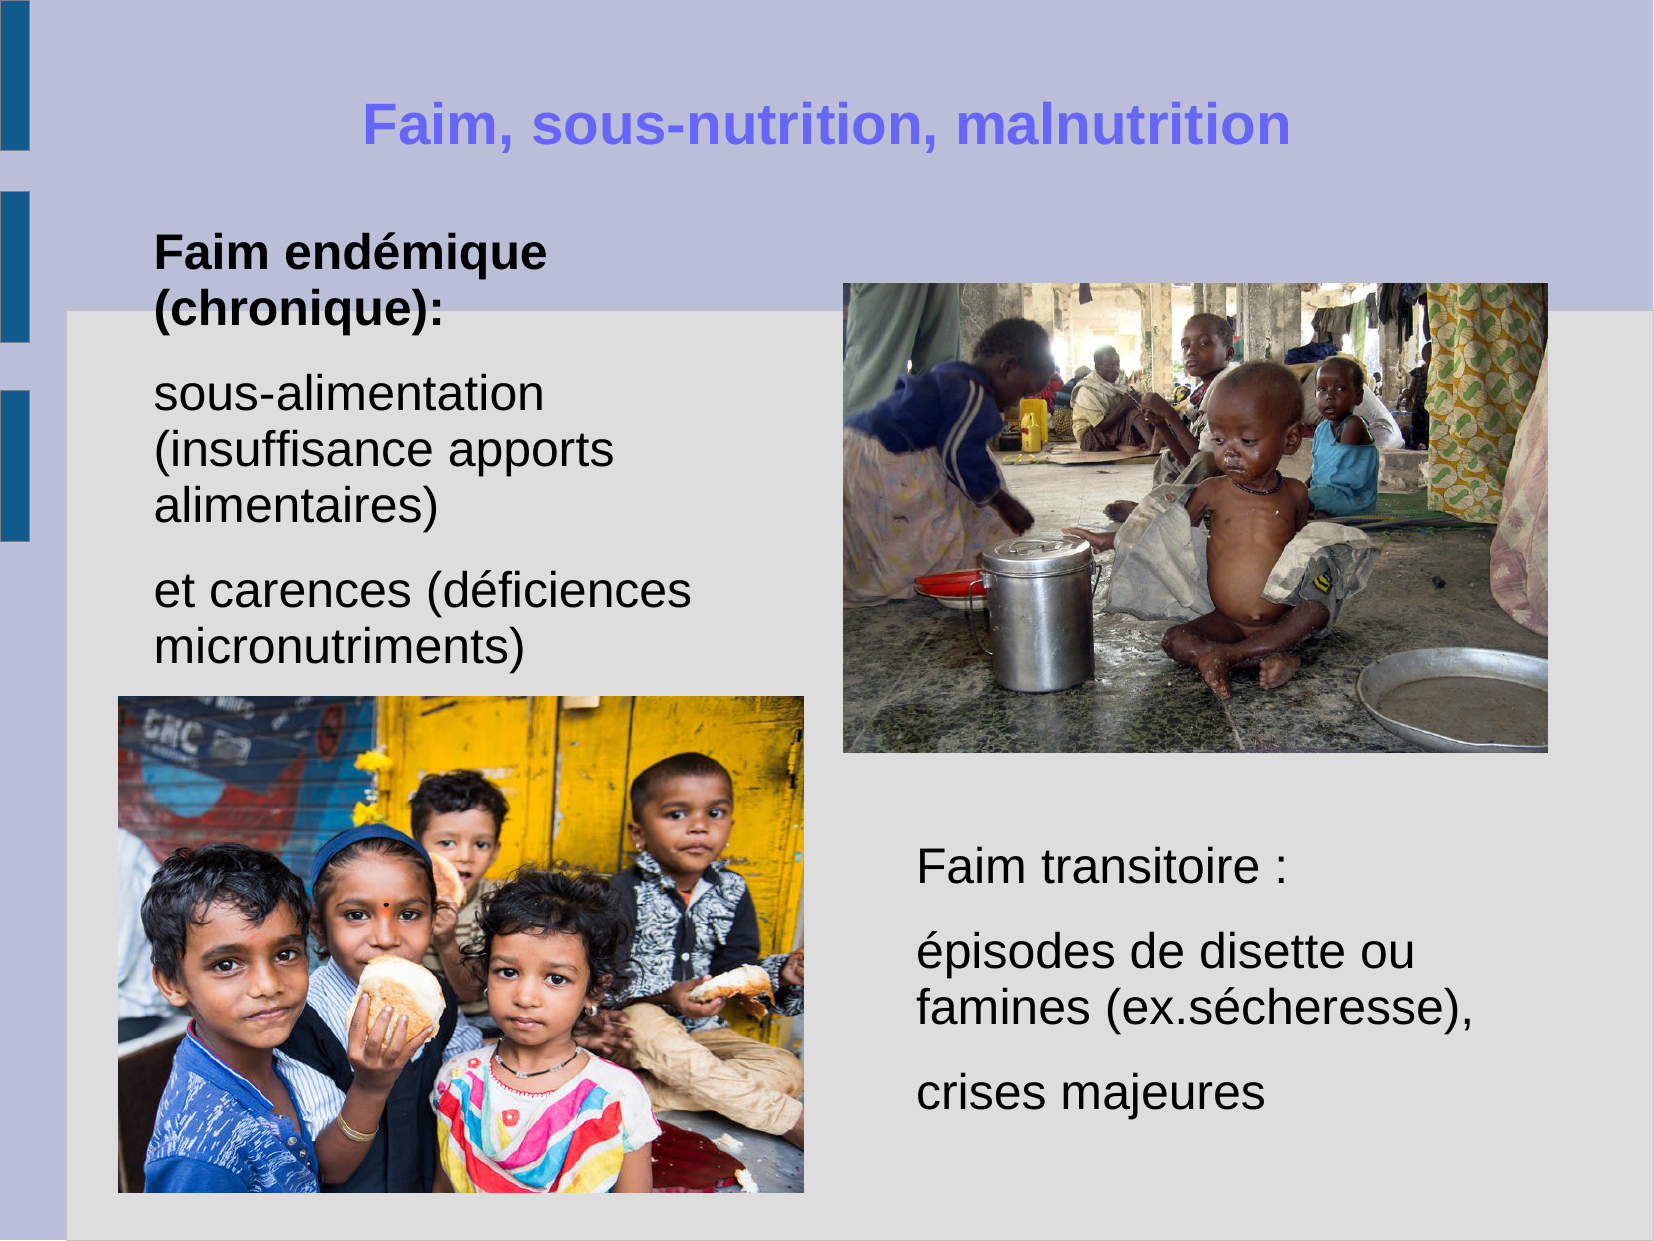

# Faim, sous-nutrition, malnutrition
Faim endémique (chronique):
sous-alimentation (insuffisance apports alimentaires)
et carences (déficiences micronutriments)
Faim transitoire :
épisodes de disette ou famines (ex.sécheresse),
crises majeures